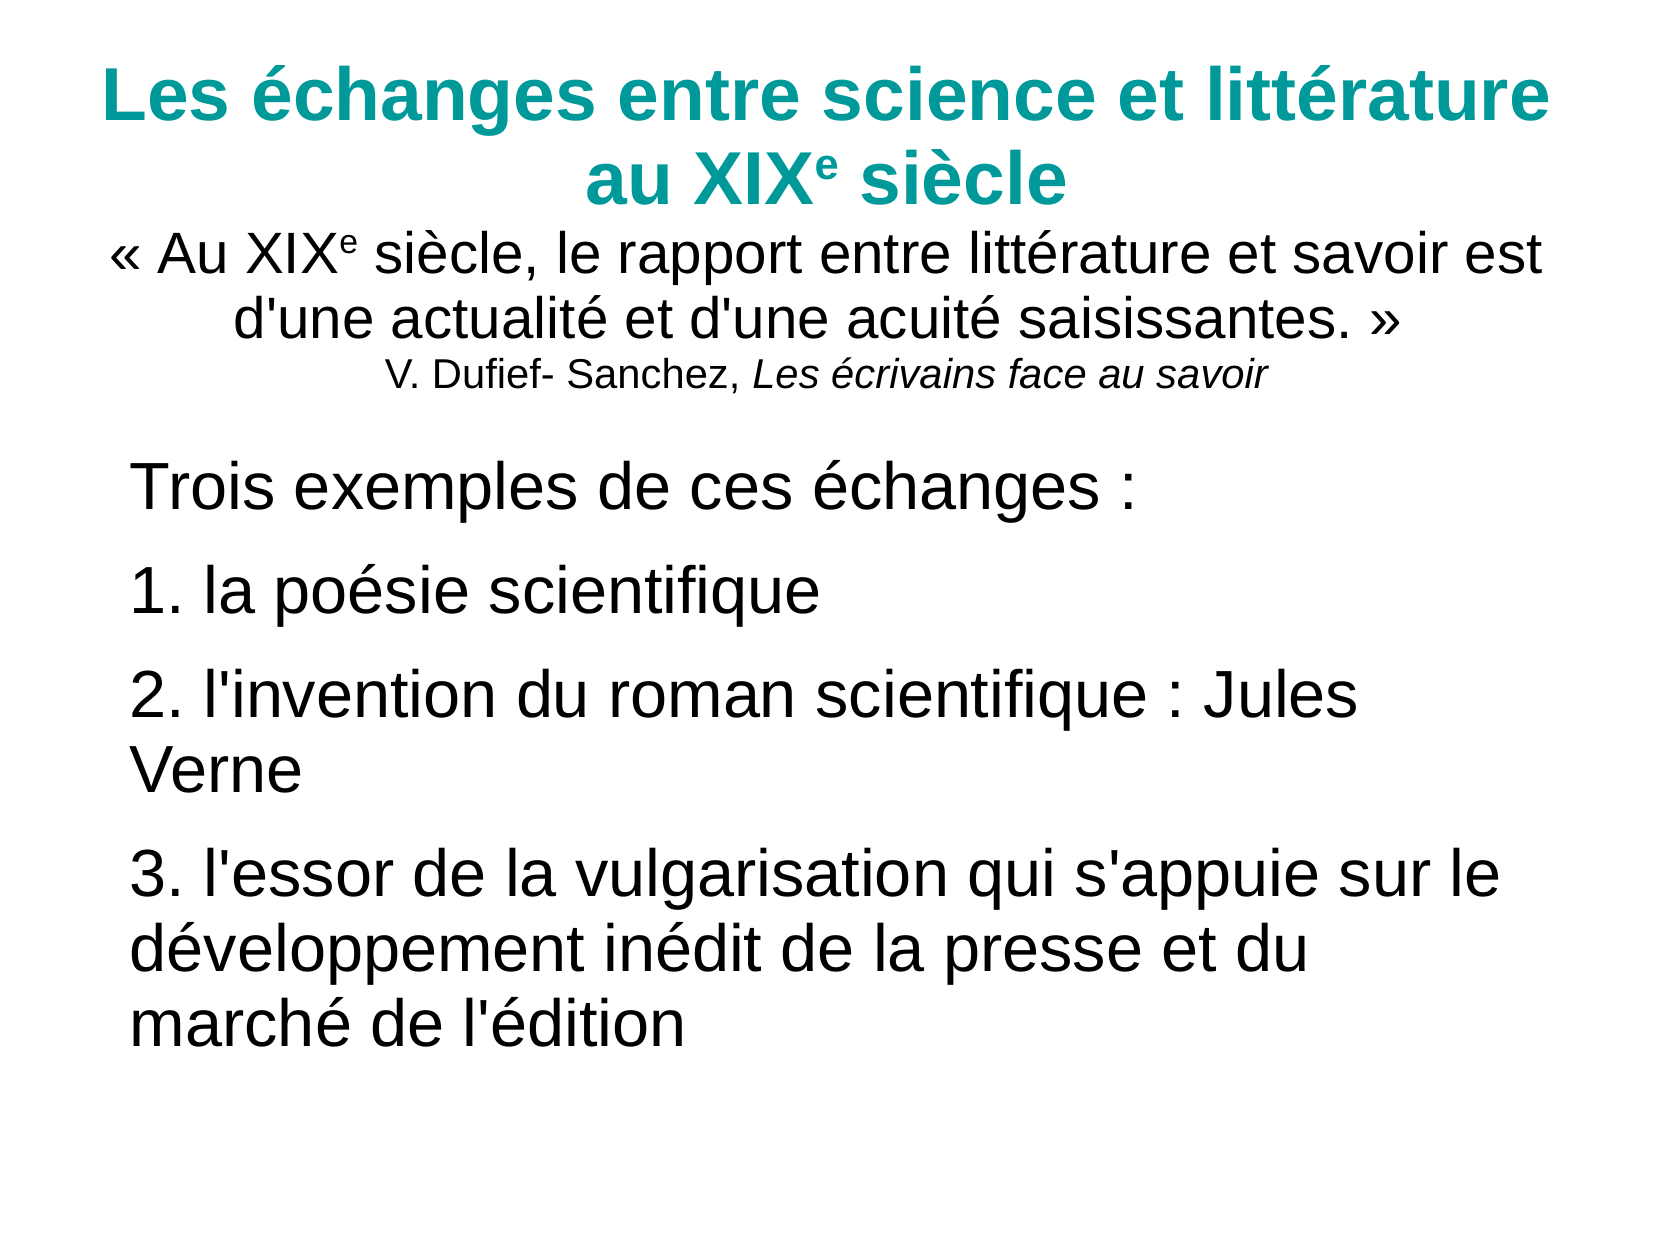

# Les échanges entre science et littérature au XIXe siècle « Au XIXe siècle, le rapport entre littérature et savoir est d'une actualité et d'une acuité saisissantes. » V. Dufief- Sanchez, Les écrivains face au savoir
Trois exemples de ces échanges :
1. la poésie scientifique
2. l'invention du roman scientifique : Jules Verne
3. l'essor de la vulgarisation qui s'appuie sur le développement inédit de la presse et du marché de l'édition